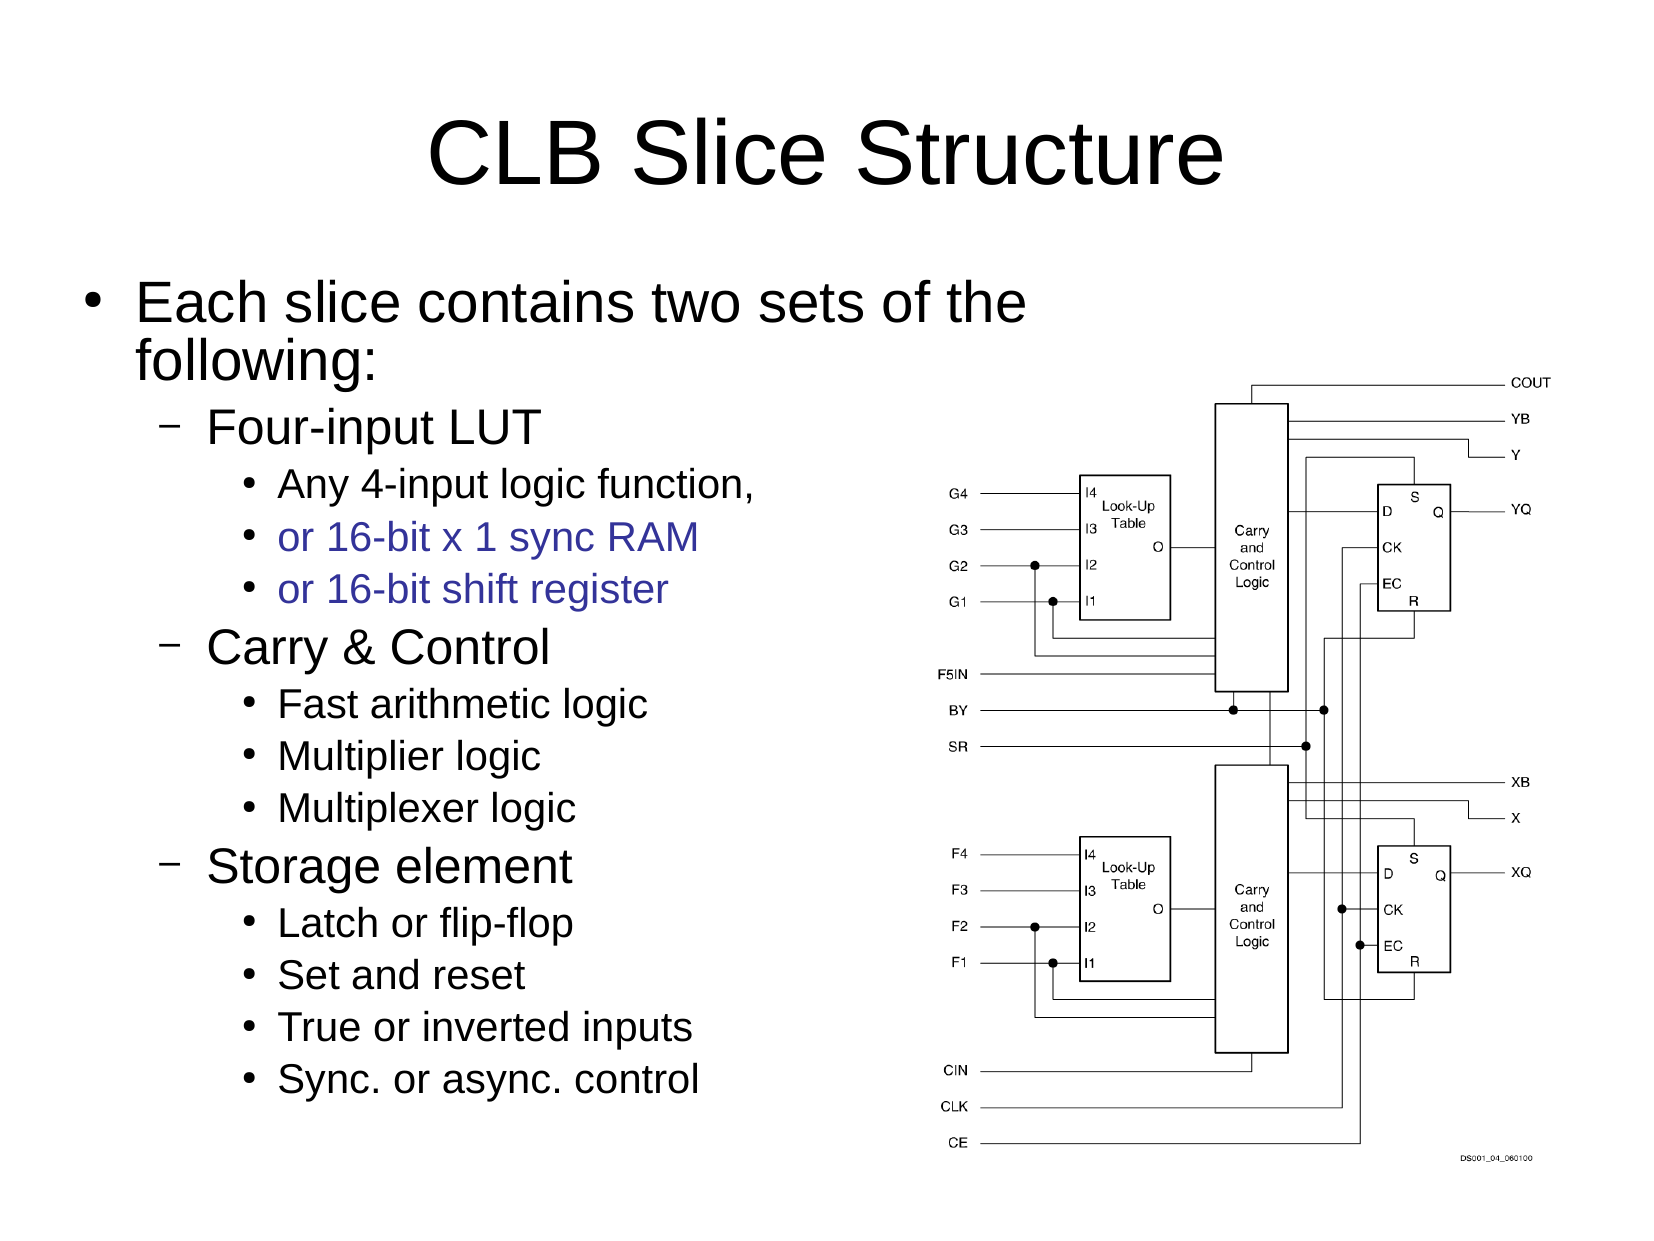

# CLB Slice Structure
Each slice contains two sets of the following:
Four-input LUT
Any 4-input logic function,
or 16-bit x 1 sync RAM
or 16-bit shift register
Carry & Control
Fast arithmetic logic
Multiplier logic
Multiplexer logic
Storage element
Latch or flip-flop
Set and reset
True or inverted inputs
Sync. or async. control